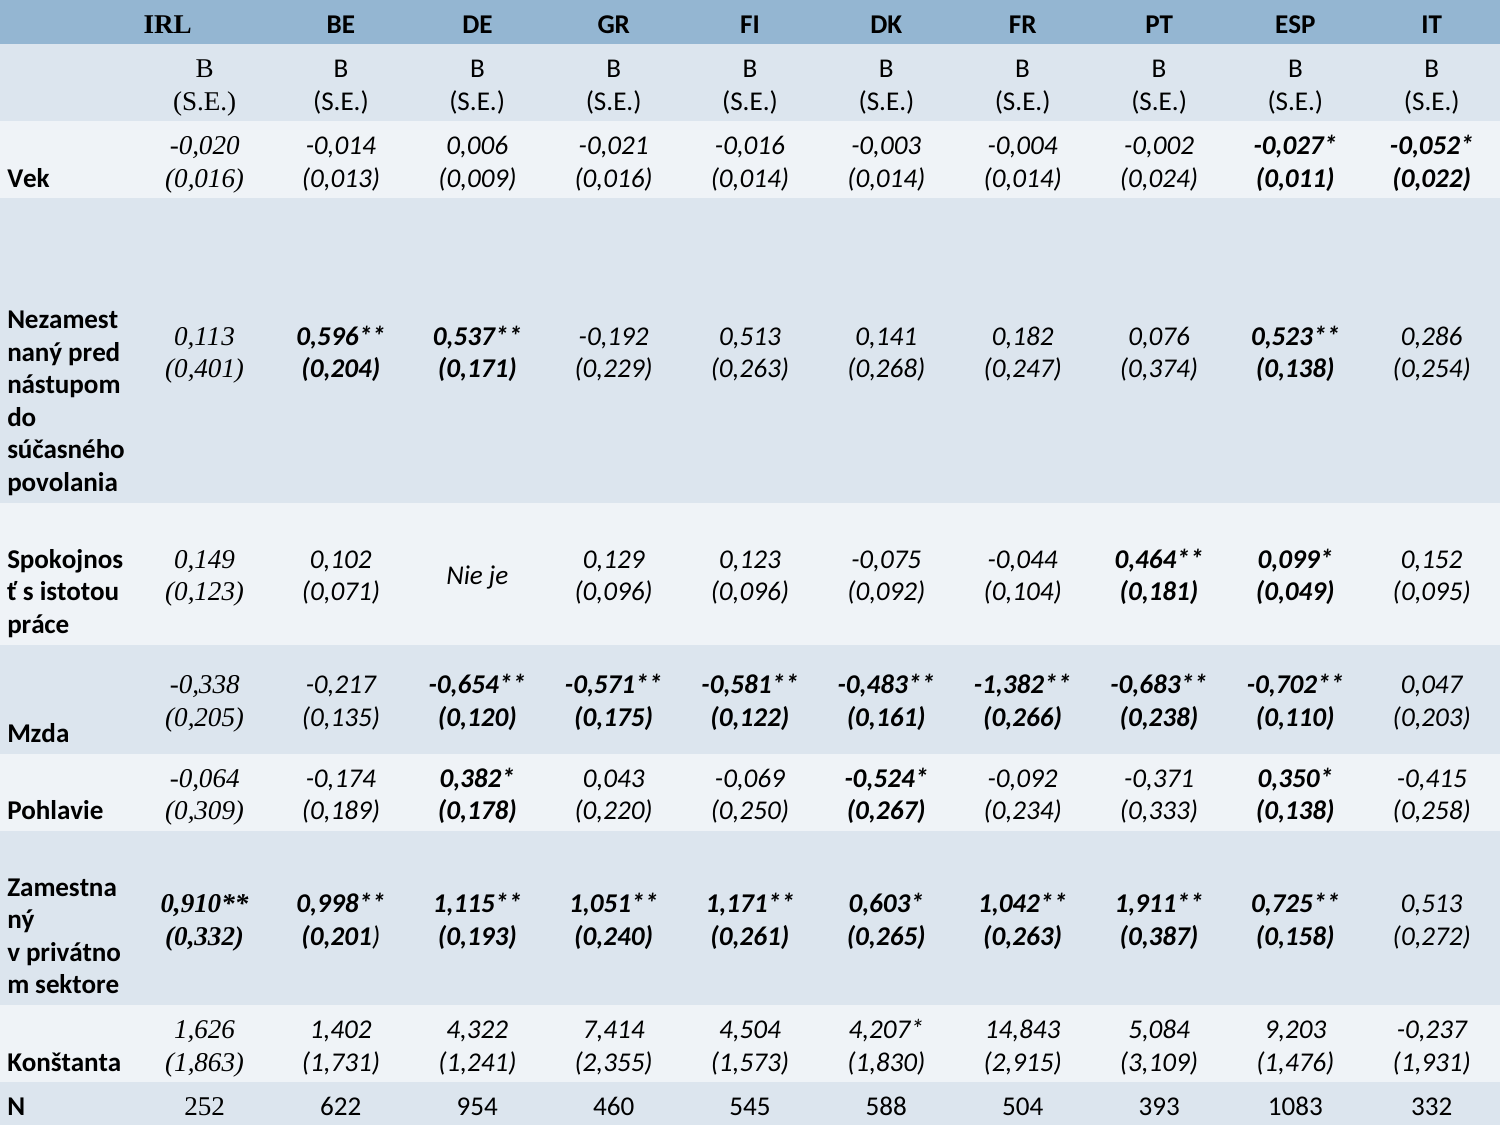

| | IRL | BE | DE | GR | FI | DK | FR | PT | ESP | IT |
| --- | --- | --- | --- | --- | --- | --- | --- | --- | --- | --- |
| | B (S.E.) | B (S.E.) | B (S.E.) | B (S.E.) | B (S.E.) | B (S.E.) | B (S.E.) | B (S.E.) | B (S.E.) | B (S.E.) |
| Vek | -0,020 (0,016) | -0,014 (0,013) | 0,006 (0,009) | -0,021 (0,016) | -0,016 (0,014) | -0,003 (0,014) | -0,004 (0,014) | -0,002 (0,024) | -0,027\* (0,011) | -0,052\* (0,022) |
| Nezamestnaný pred nástupom do súčasného povolania | 0,113 (0,401) | 0,596\*\* (0,204) | 0,537\*\* (0,171) | -0,192 (0,229) | 0,513 (0,263) | 0,141 (0,268) | 0,182 (0,247) | 0,076 (0,374) | 0,523\*\* (0,138) | 0,286 (0,254) |
| Spokojnosť s istotou práce | 0,149 (0,123) | 0,102 (0,071) | Nie je | 0,129 (0,096) | 0,123 (0,096) | -0,075 (0,092) | -0,044 (0,104) | 0,464\*\* (0,181) | 0,099\* (0,049) | 0,152 (0,095) |
| Mzda | -0,338 (0,205) | -0,217 (0,135) | -0,654\*\* (0,120) | -0,571\*\* (0,175) | -0,581\*\* (0,122) | -0,483\*\* (0,161) | -1,382\*\* (0,266) | -0,683\*\* (0,238) | -0,702\*\* (0,110) | 0,047 (0,203) |
| Pohlavie | -0,064 (0,309) | -0,174 (0,189) | 0,382\* (0,178) | 0,043 (0,220) | -0,069 (0,250) | -0,524\* (0,267) | -0,092 (0,234) | -0,371 (0,333) | 0,350\* (0,138) | -0,415 (0,258) |
| Zamestnaný v privátnom sektore | 0,910\*\* (0,332) | 0,998\*\* (0,201) | 1,115\*\* (0,193) | 1,051\*\* (0,240) | 1,171\*\* (0,261) | 0,603\* (0,265) | 1,042\*\* (0,263) | 1,911\*\* (0,387) | 0,725\*\* (0,158) | 0,513 (0,272) |
| Konštanta | 1,626 (1,863) | 1,402 (1,731) | 4,322 (1,241) | 7,414 (2,355) | 4,504 (1,573) | 4,207\* (1,830) | 14,843 (2,915) | 5,084 (3,109) | 9,203 (1,476) | -0,237 (1,931) |
| N | 252 | 622 | 954 | 460 | 545 | 588 | 504 | 393 | 1083 | 332 |
| 2 Log-Likelihood | 284,585 | 735,142 | 997,638 | 524,775 | 462,218 | 452,722 | 503,957 | 379,194 | 1311,215 | 388,166 |